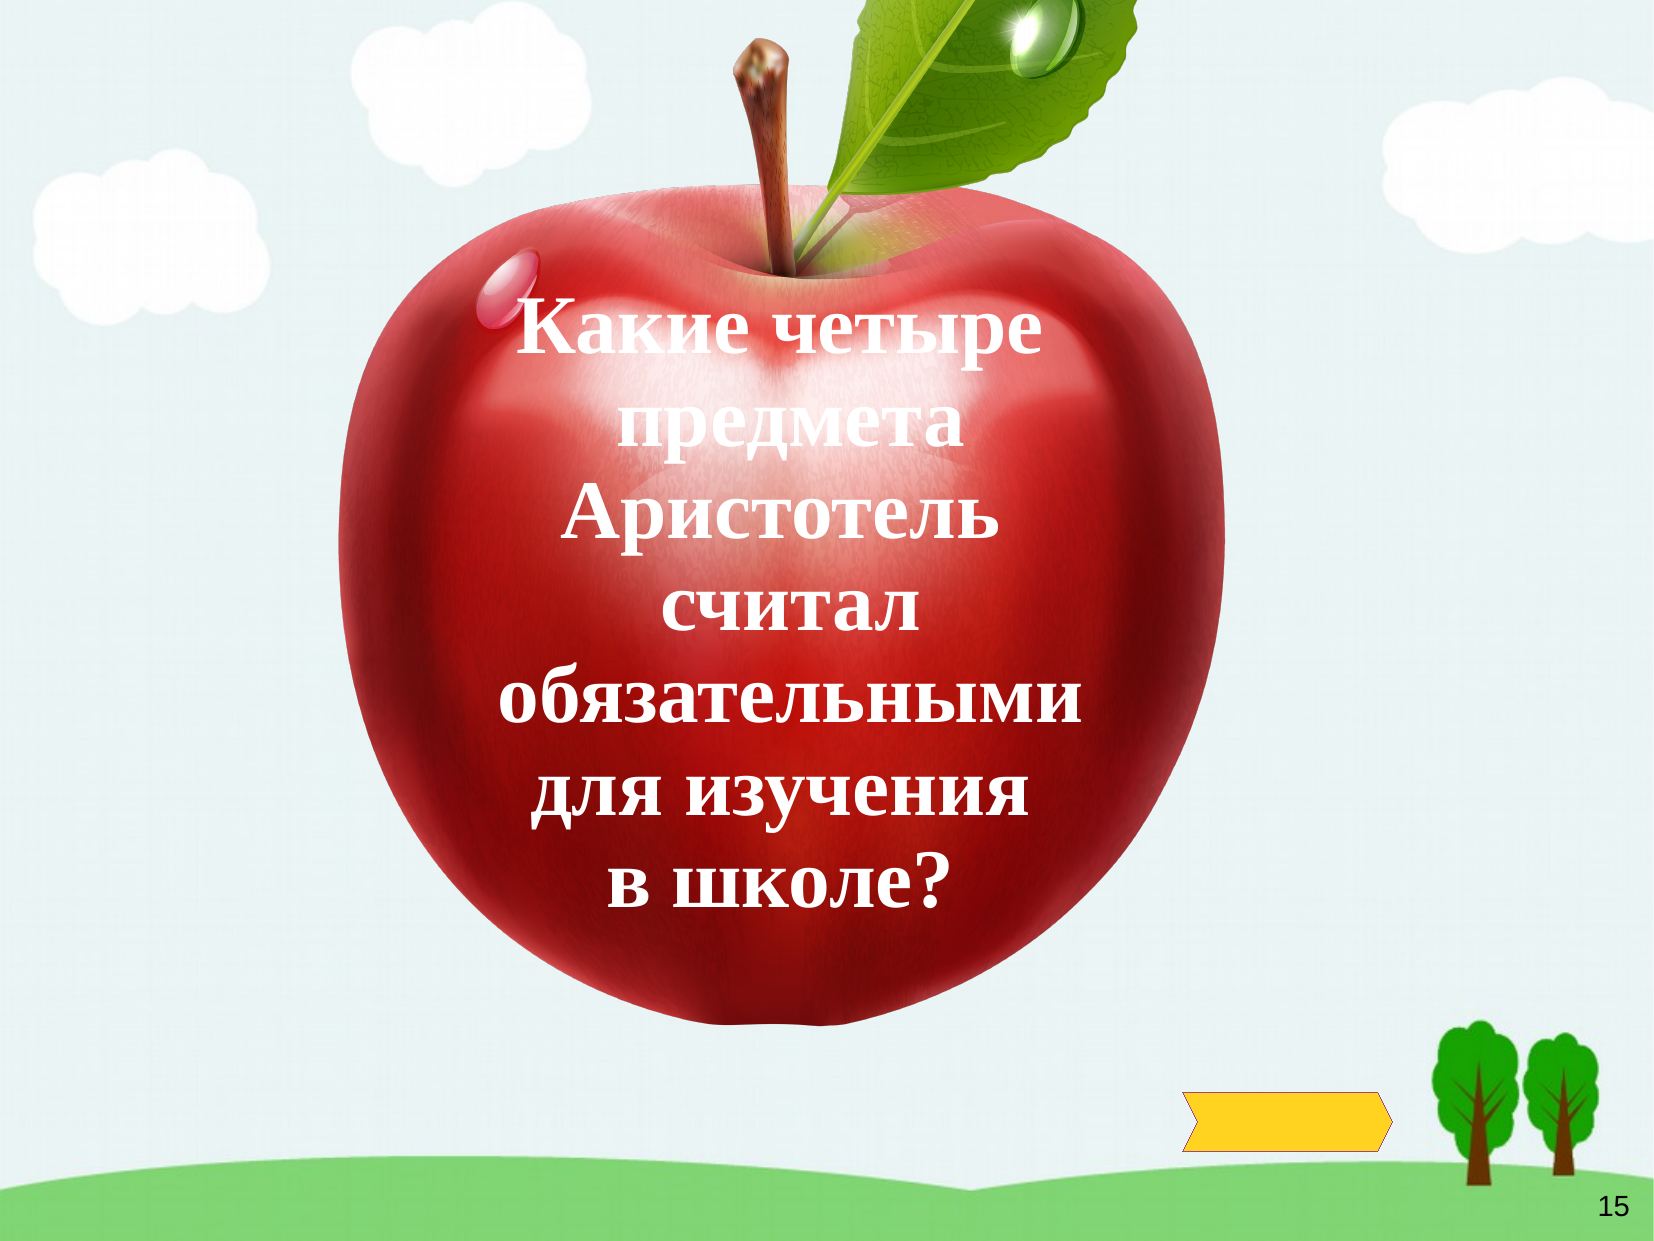

Какие четыре
предмета
Аристотель
считал
обязательными
для изучения
в школе?
15